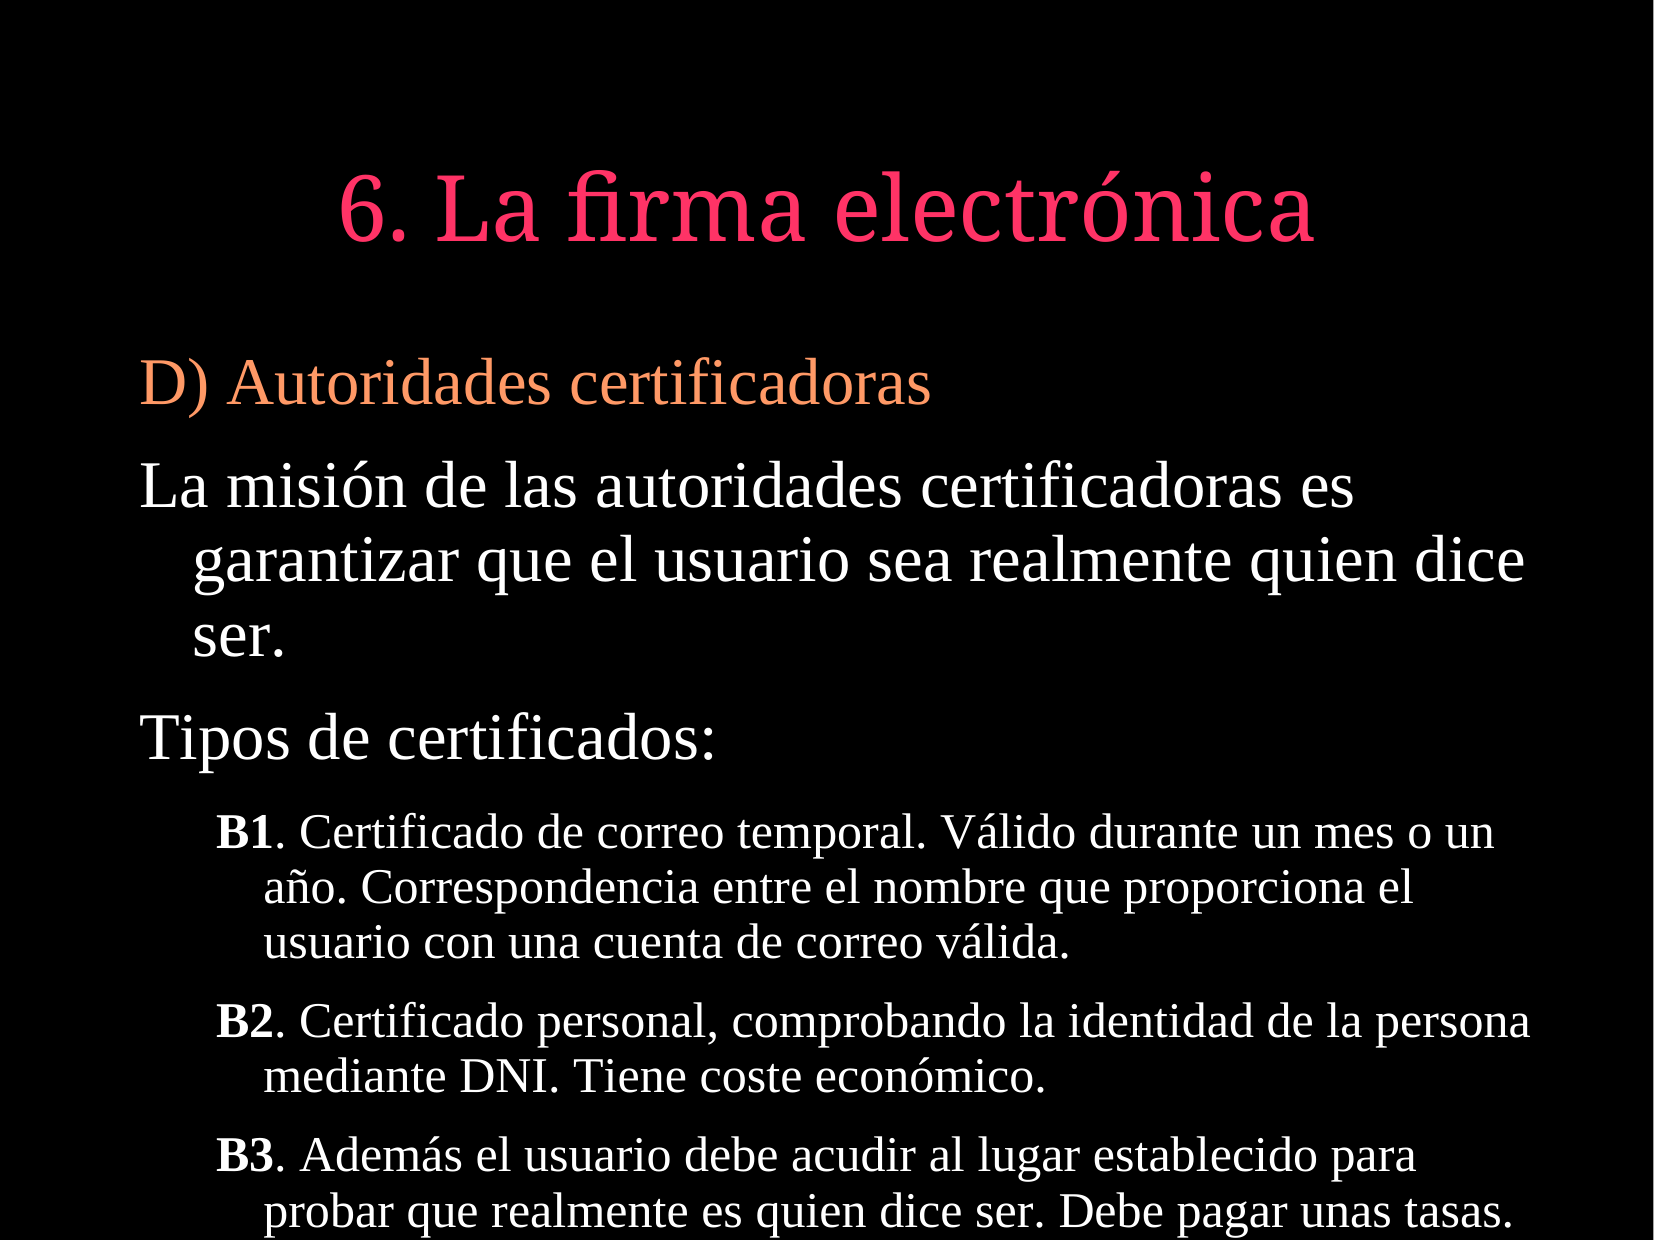

# 6. La firma electrónica
D) Autoridades certificadoras
La misión de las autoridades certificadoras es garantizar que el usuario sea realmente quien dice ser.
Tipos de certificados:
B1. Certificado de correo temporal. Válido durante un mes o un año. Correspondencia entre el nombre que proporciona el usuario con una cuenta de correo válida.
B2. Certificado personal, comprobando la identidad de la persona mediante DNI. Tiene coste económico.
B3. Además el usuario debe acudir al lugar establecido para probar que realmente es quien dice ser. Debe pagar unas tasas.